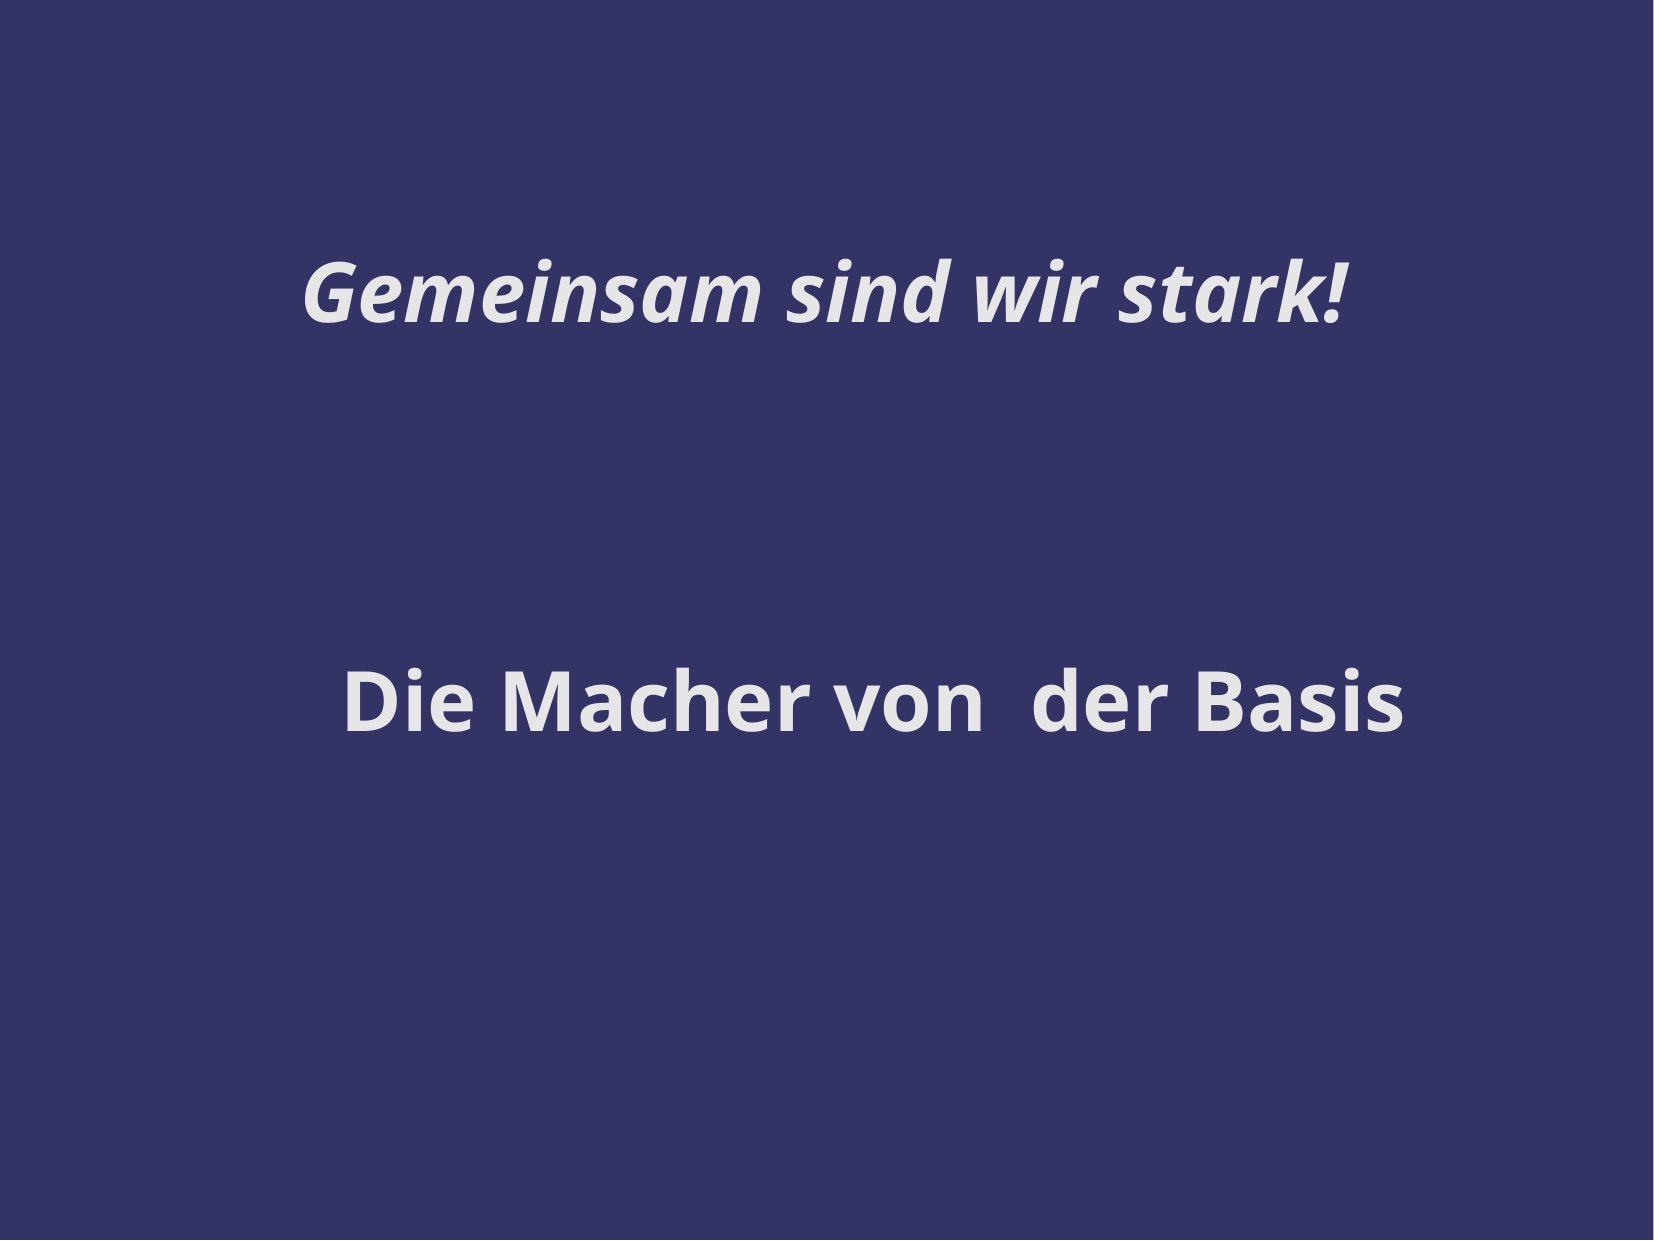

# Gemeinsam sind wir stark!
Die Macher von der Basis